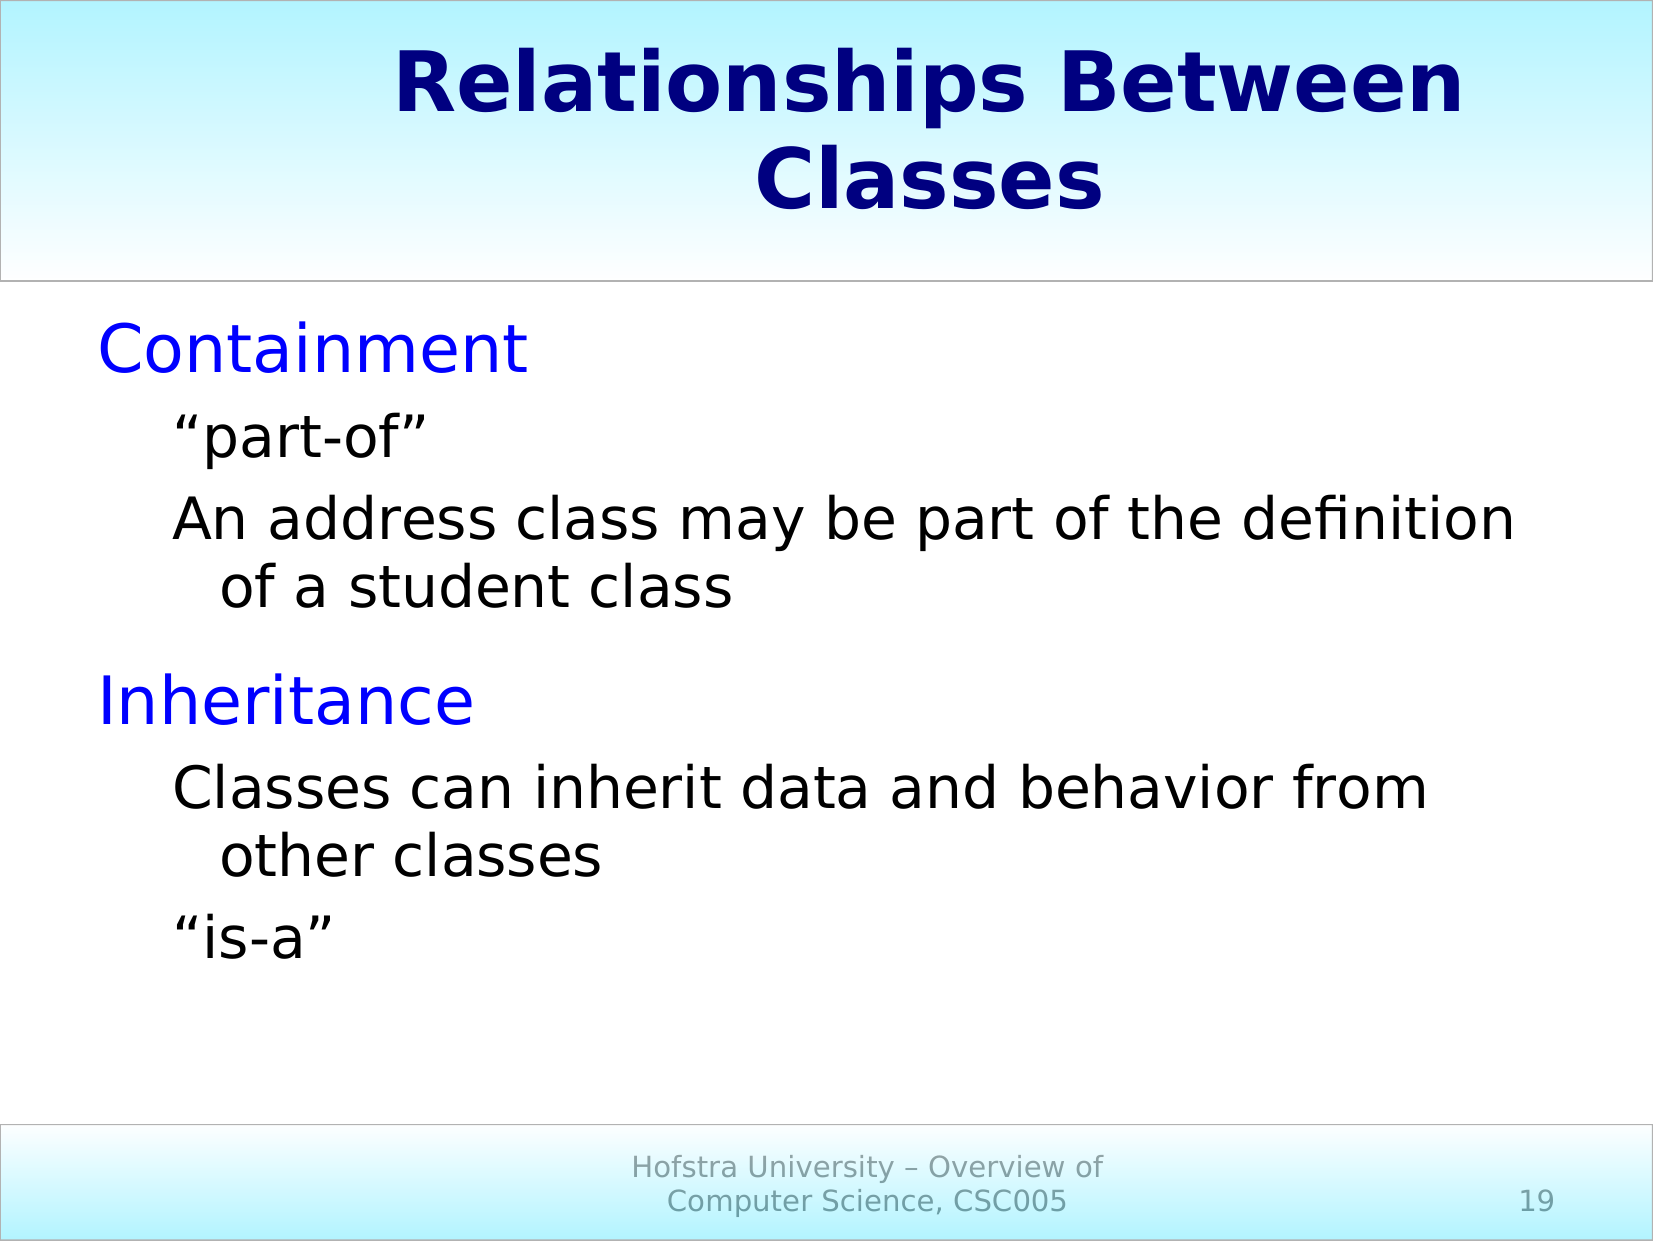

# Relationships Between Classes
Containment
“part-of”
An address class may be part of the definition of a student class
Inheritance
Classes can inherit data and behavior from other classes
“is-a”
19